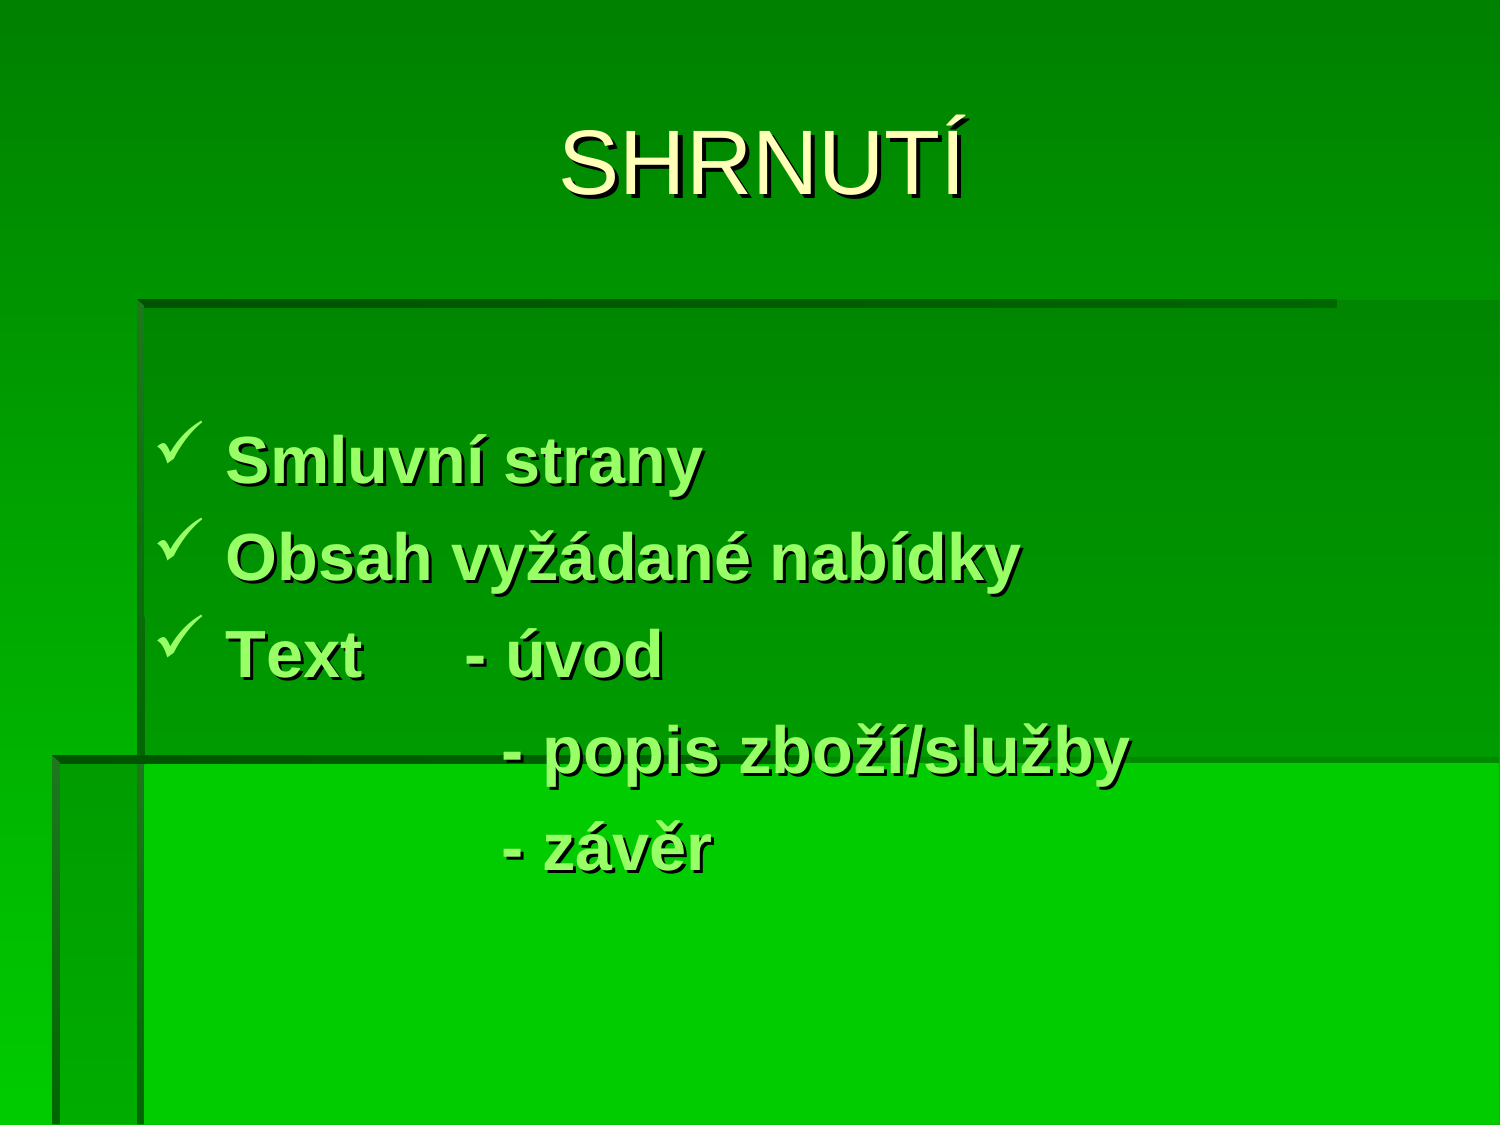

# SHRNUTÍ
 Smluvní strany
 Obsah vyžádané nabídky
 Text		- úvod
					- popis zboží/služby
					- závěr